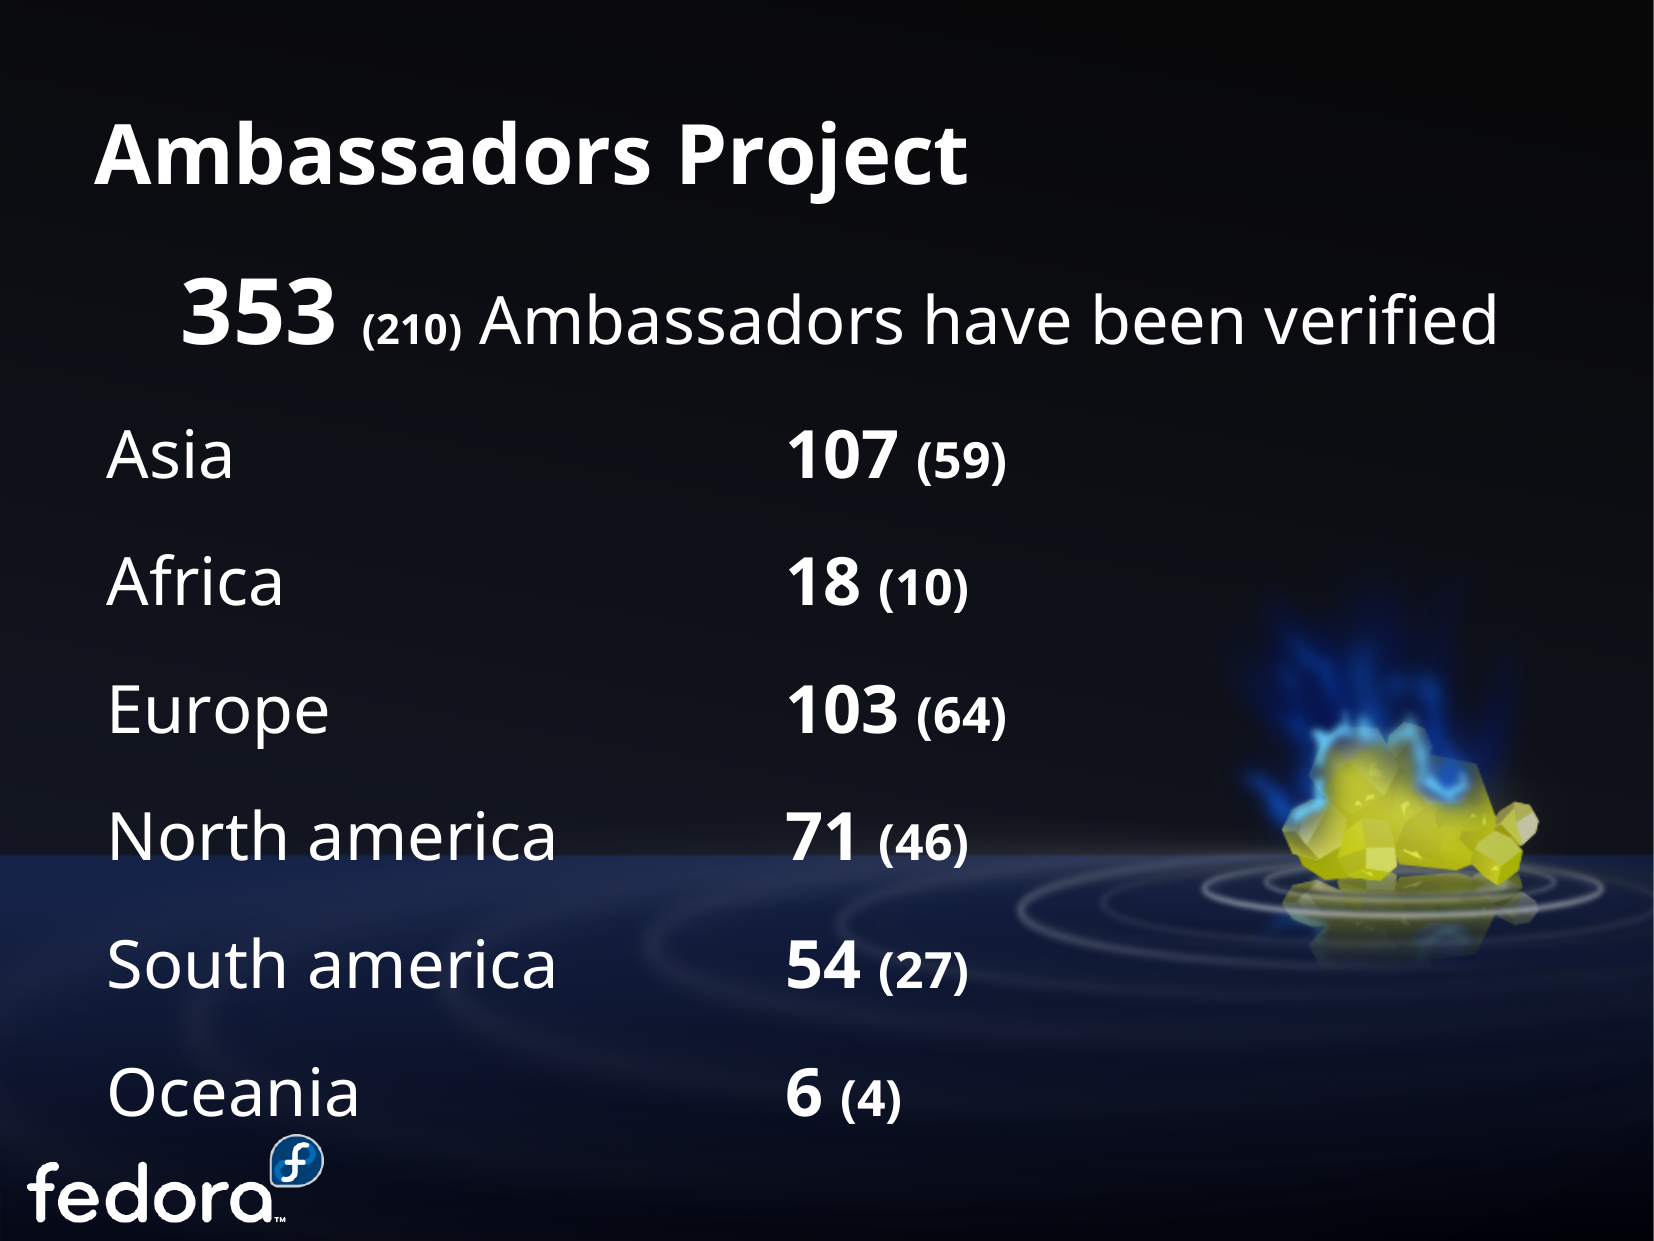

# Ambassadors Project
353 (210) Ambassadors have been verified
Asia
Africa
Europe
North america
South america
Oceania
107 (59)
18 (10)
103 (64)
71 (46)
54 (27)
6 (4)